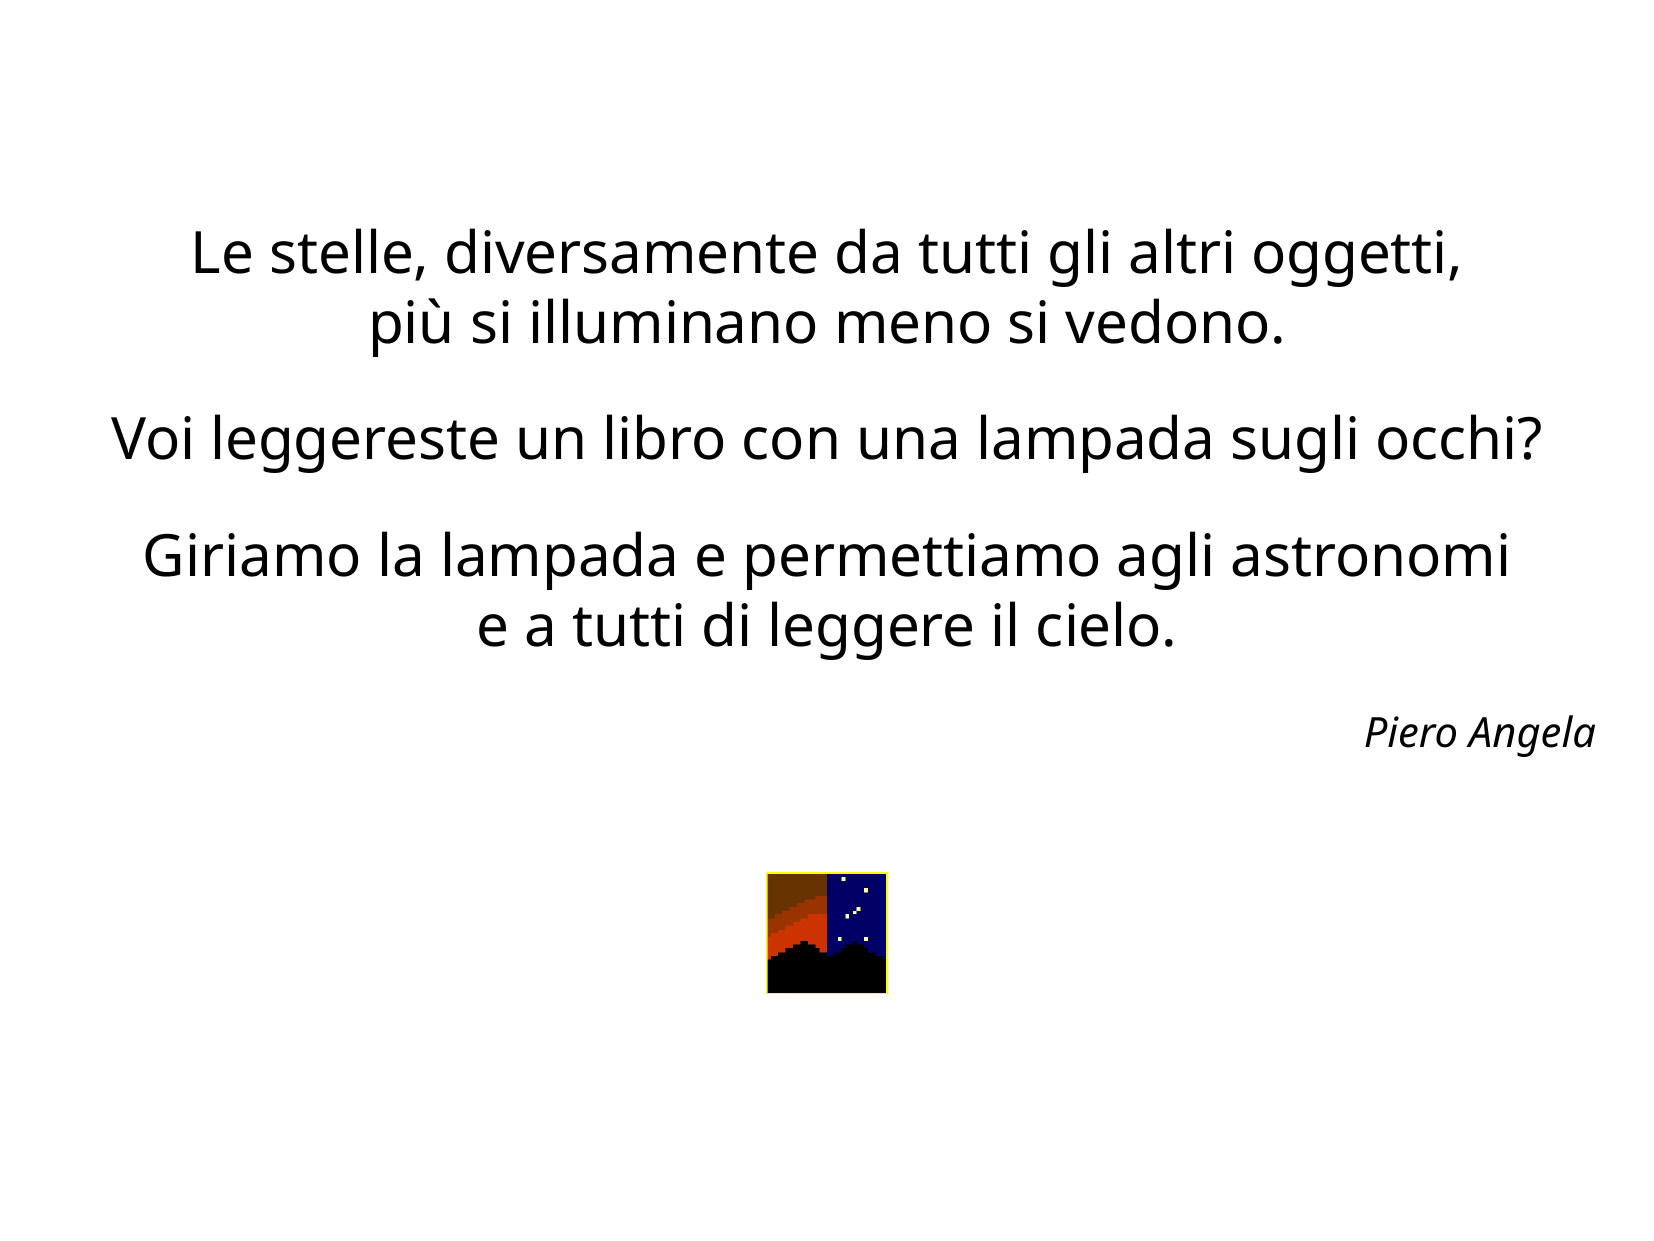

Le stelle, diversamente da tutti gli altri oggetti,
più si illuminano meno si vedono.
Voi leggereste un libro con una lampada sugli occhi?
Giriamo la lampada e permettiamo agli astronomi
e a tutti di leggere il cielo.
Piero Angela